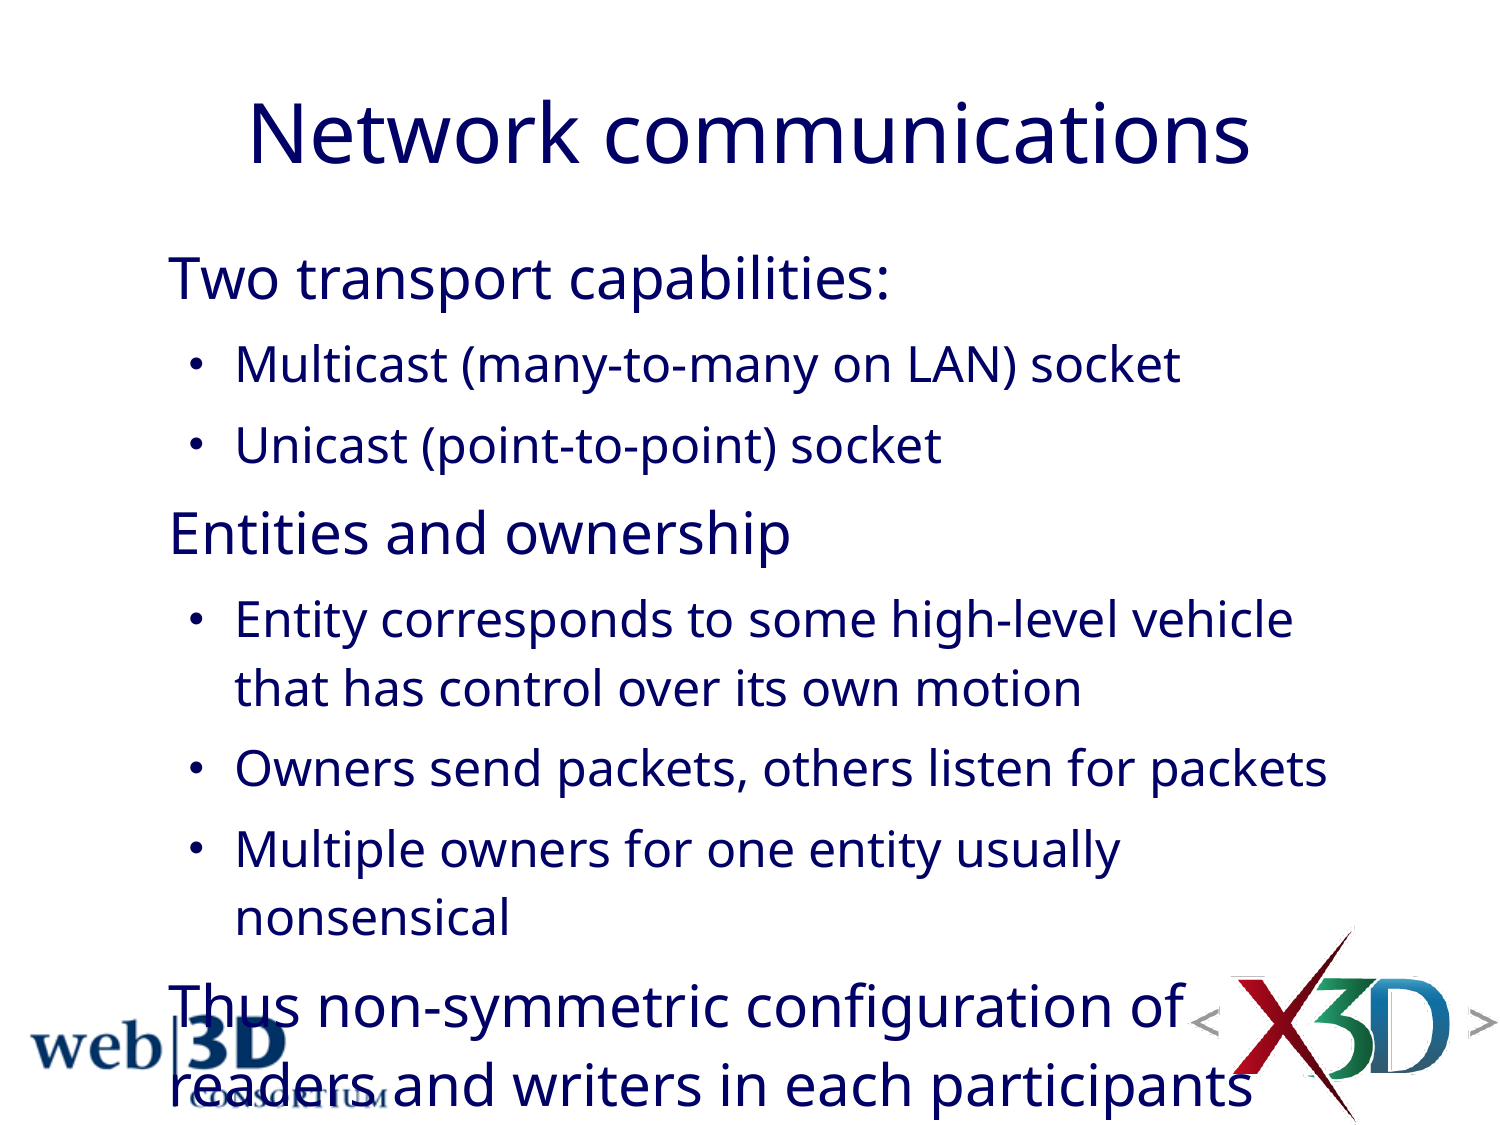

# Network communications
Two transport capabilities:
Multicast (many-to-many on LAN) socket
Unicast (point-to-point) socket
Entities and ownership
Entity corresponds to some high-level vehicle that has control over its own motion
Owners send packets, others listen for packets
Multiple owners for one entity usually nonsensical
Thus non-symmetric configuration of readers and writers in each participants scene graph